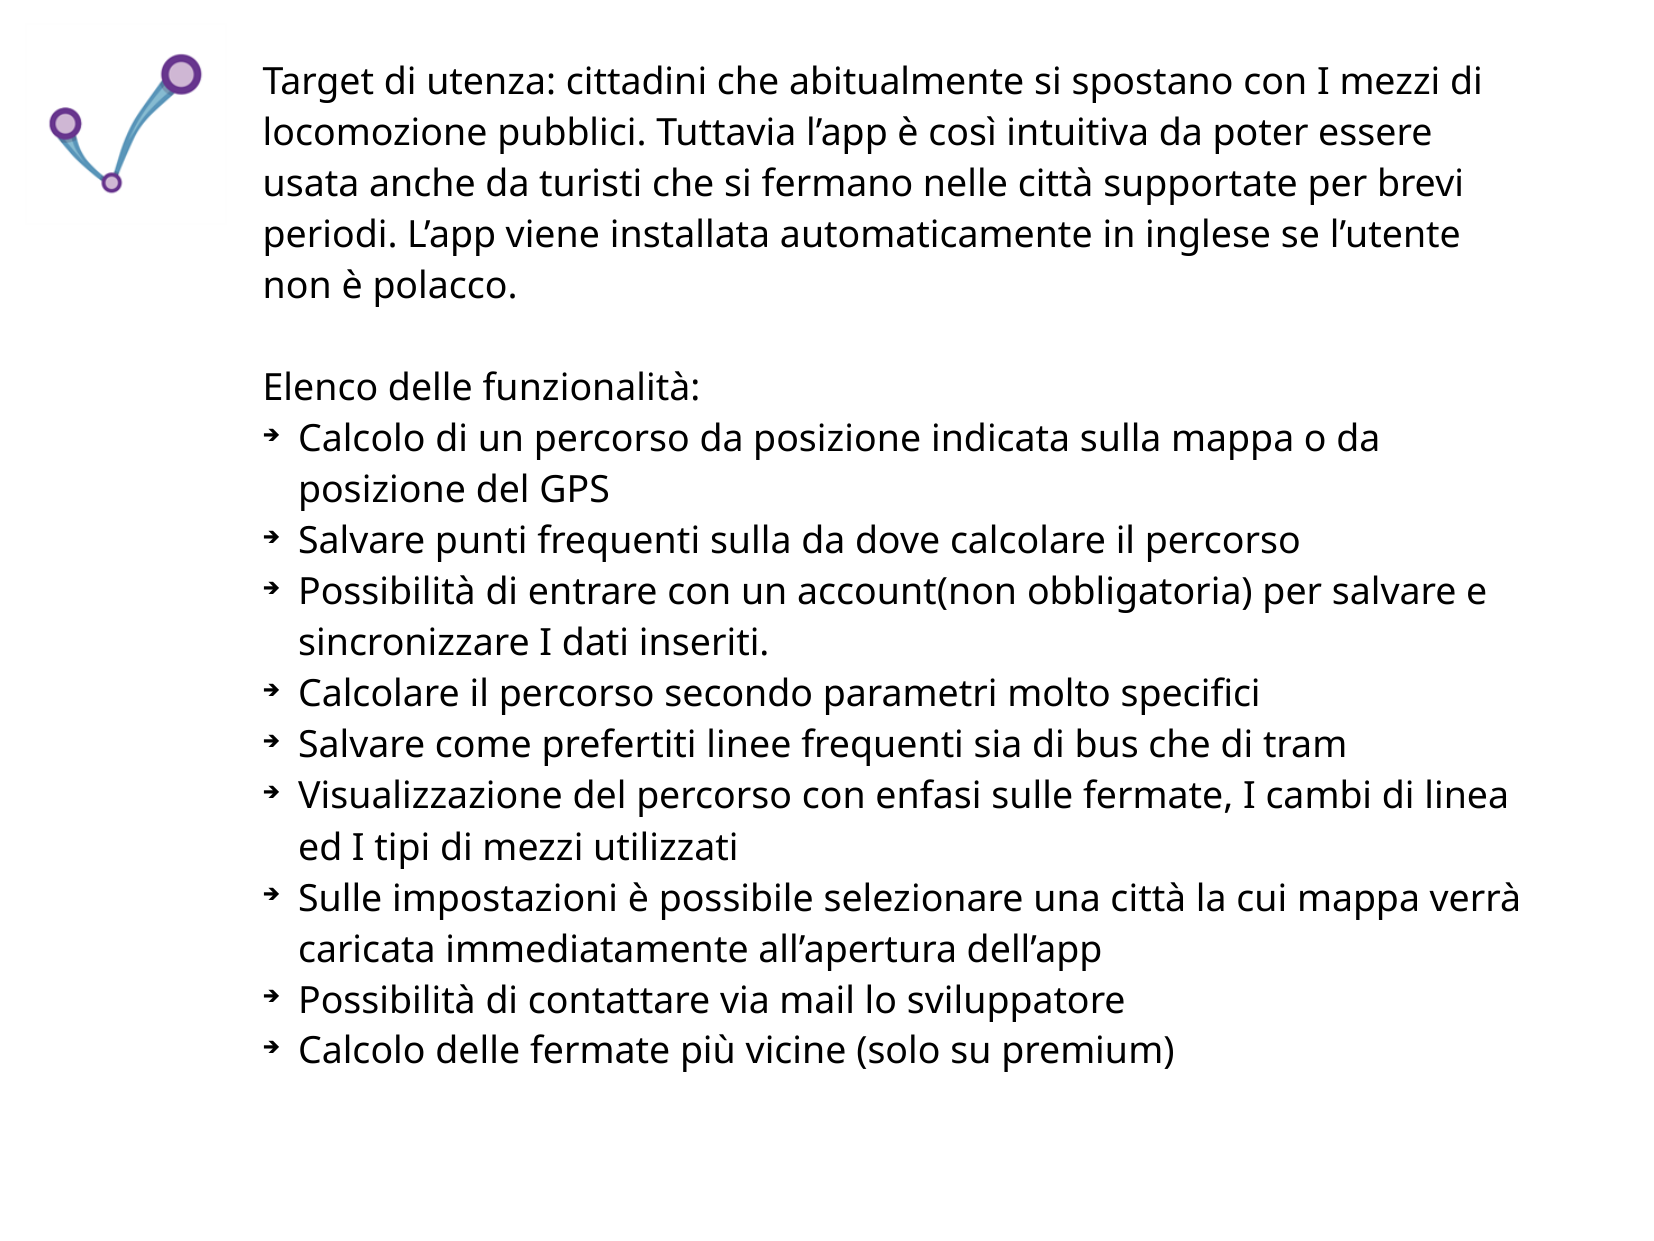

Target di utenza: cittadini che abitualmente si spostano con I mezzi di locomozione pubblici. Tuttavia l’app è così intuitiva da poter essere usata anche da turisti che si fermano nelle città supportate per brevi periodi. L’app viene installata automaticamente in inglese se l’utente non è polacco.
Elenco delle funzionalità:
Calcolo di un percorso da posizione indicata sulla mappa o da posizione del GPS
Salvare punti frequenti sulla da dove calcolare il percorso
Possibilità di entrare con un account(non obbligatoria) per salvare e sincronizzare I dati inseriti.
Calcolare il percorso secondo parametri molto specifici
Salvare come prefertiti linee frequenti sia di bus che di tram
Visualizzazione del percorso con enfasi sulle fermate, I cambi di linea ed I tipi di mezzi utilizzati
Sulle impostazioni è possibile selezionare una città la cui mappa verrà caricata immediatamente all’apertura dell’app
Possibilità di contattare via mail lo sviluppatore
Calcolo delle fermate più vicine (solo su premium)